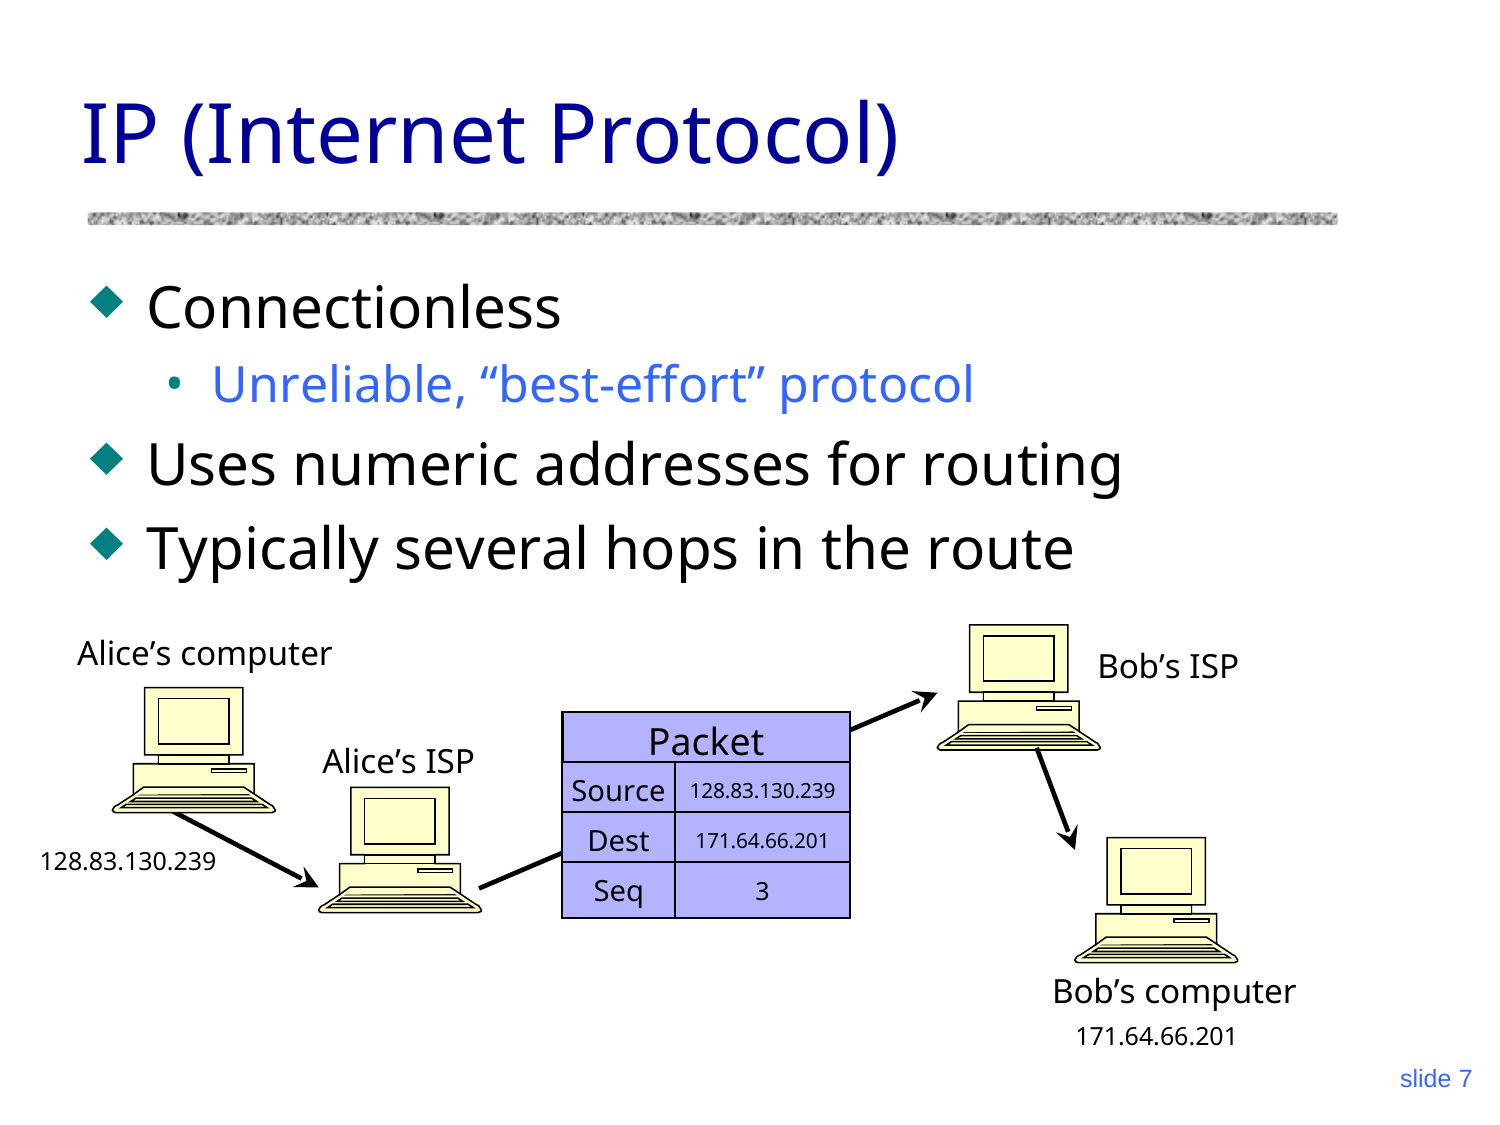

# IP (Internet Protocol)
Connectionless
Unreliable, “best-effort” protocol
Uses numeric addresses for routing
Typically several hops in the route
Alice’s computer
Bob’s ISP
Packet
Alice’s ISP
Source
128.83.130.239
Dest
171.64.66.201
128.83.130.239
Seq
3
Bob’s computer
171.64.66.201
slide